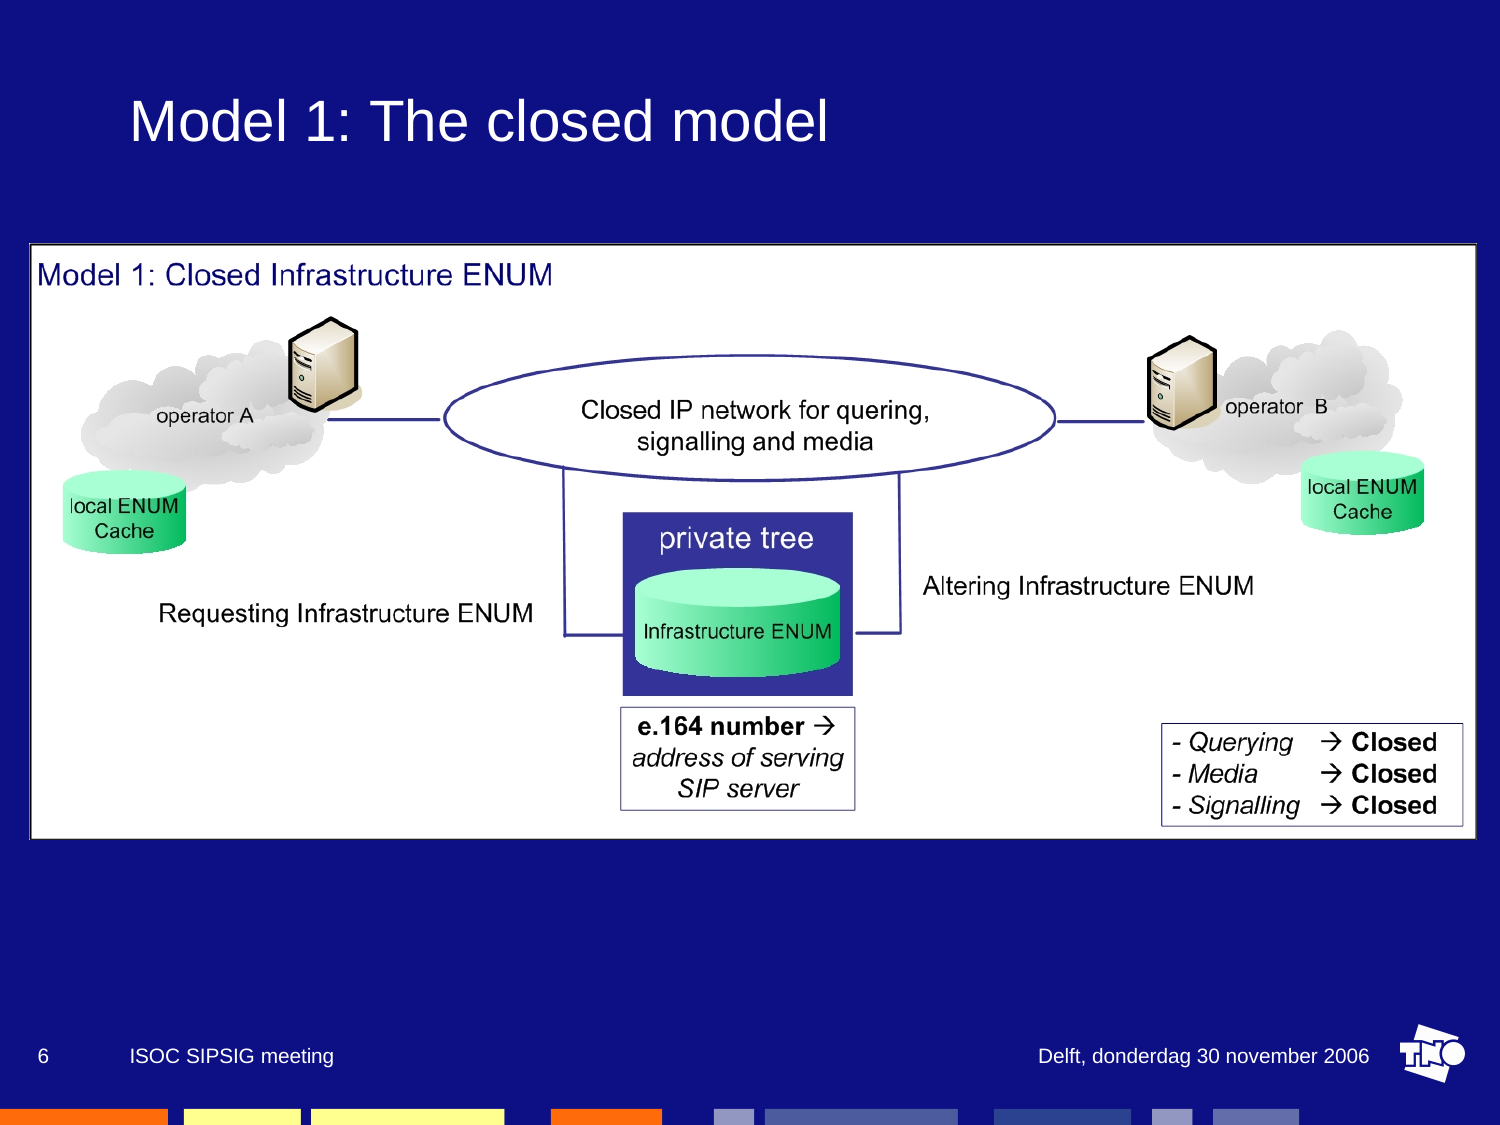

# Model 1: The closed model
6
ISOC SIPSIG meeting
Delft, donderdag 30 november 2006